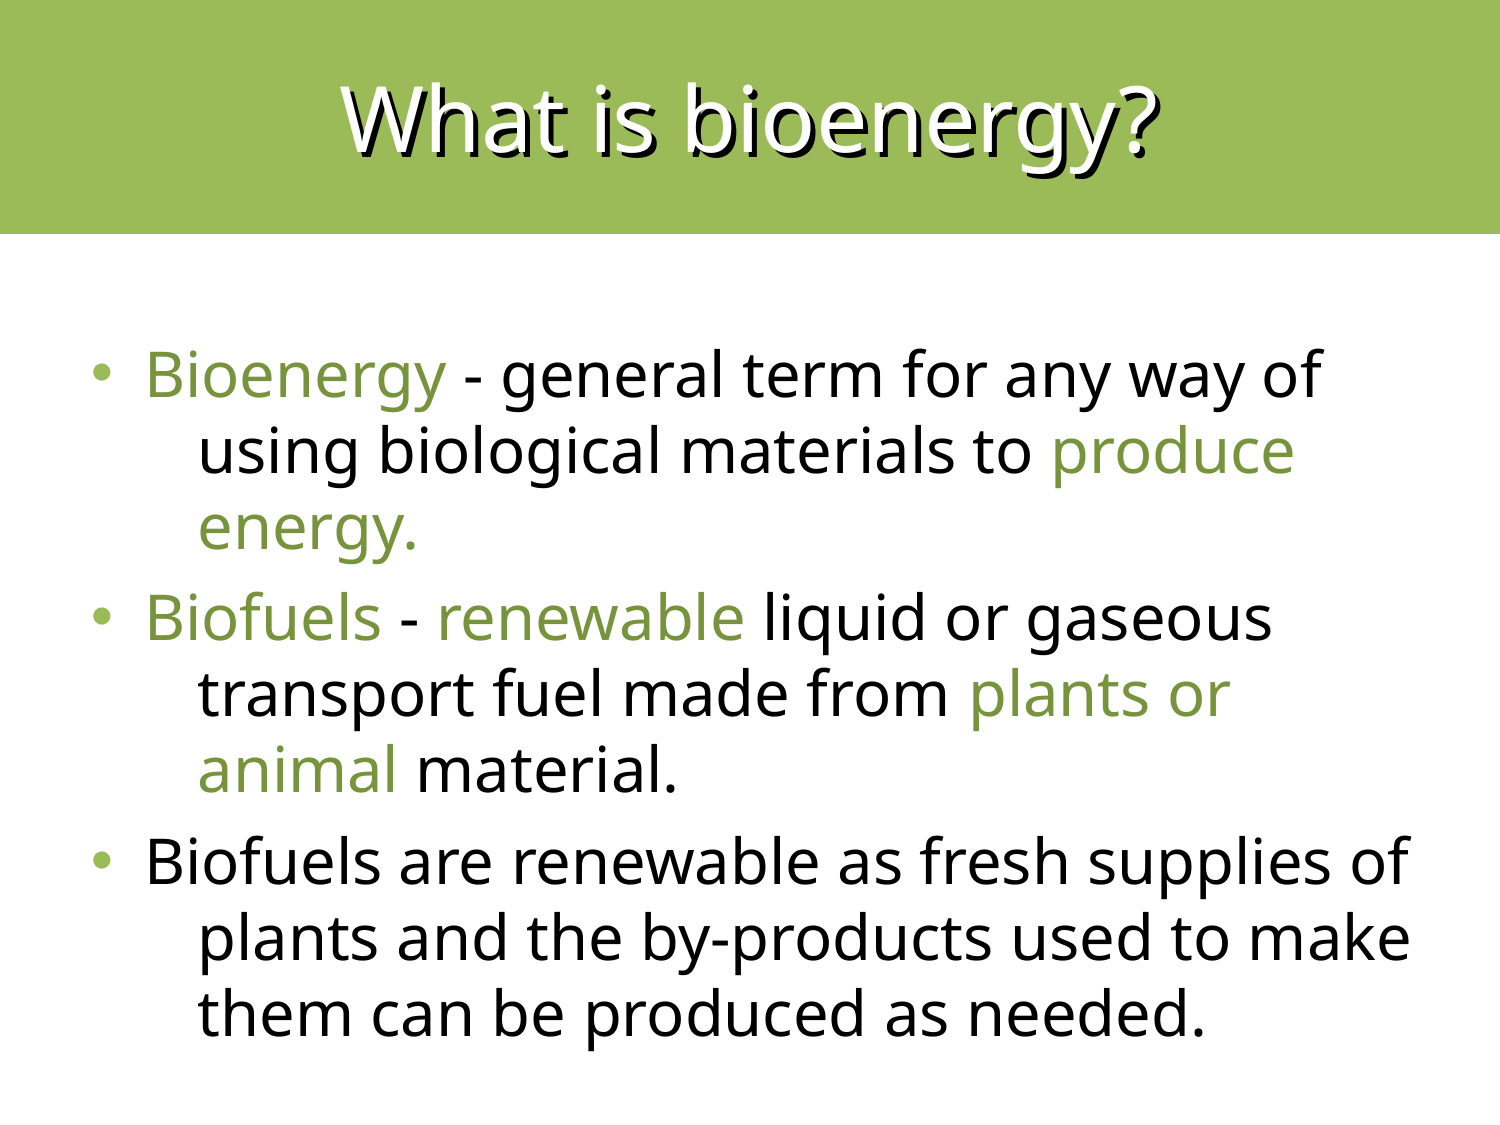

# What is bioenergy?
Bioenergy - general term for any way of using biological materials to produce energy.
Biofuels - renewable liquid or gaseous transport fuel made from plants or animal material.
Biofuels are renewable as fresh supplies of plants and the by-products used to make them can be produced as needed.